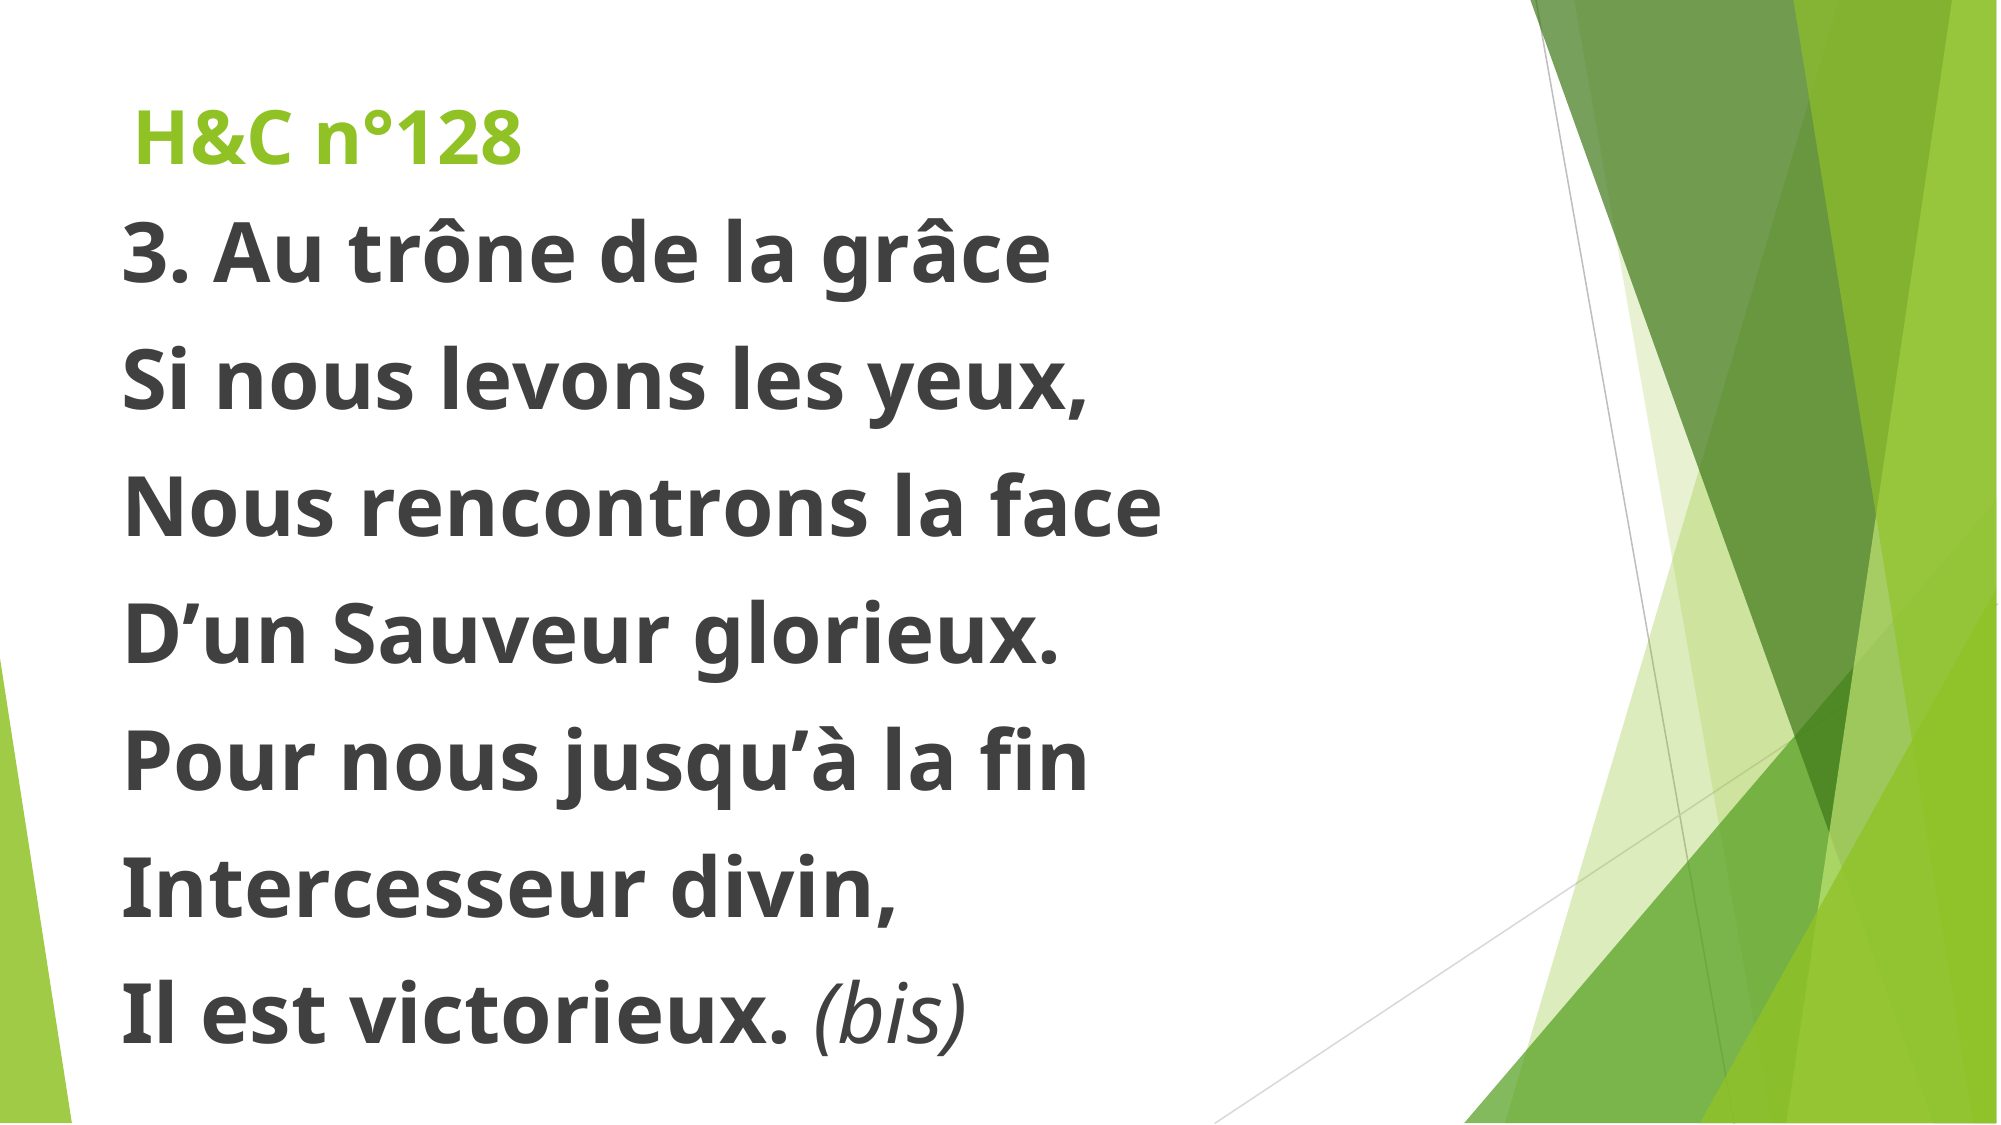

H&C n°128
3. Au trône de la grâce
Si nous levons les yeux,
Nous rencontrons la face
D’un Sauveur glorieux.
Pour nous jusqu’à la fin
Intercesseur divin,
Il est victorieux. (bis)